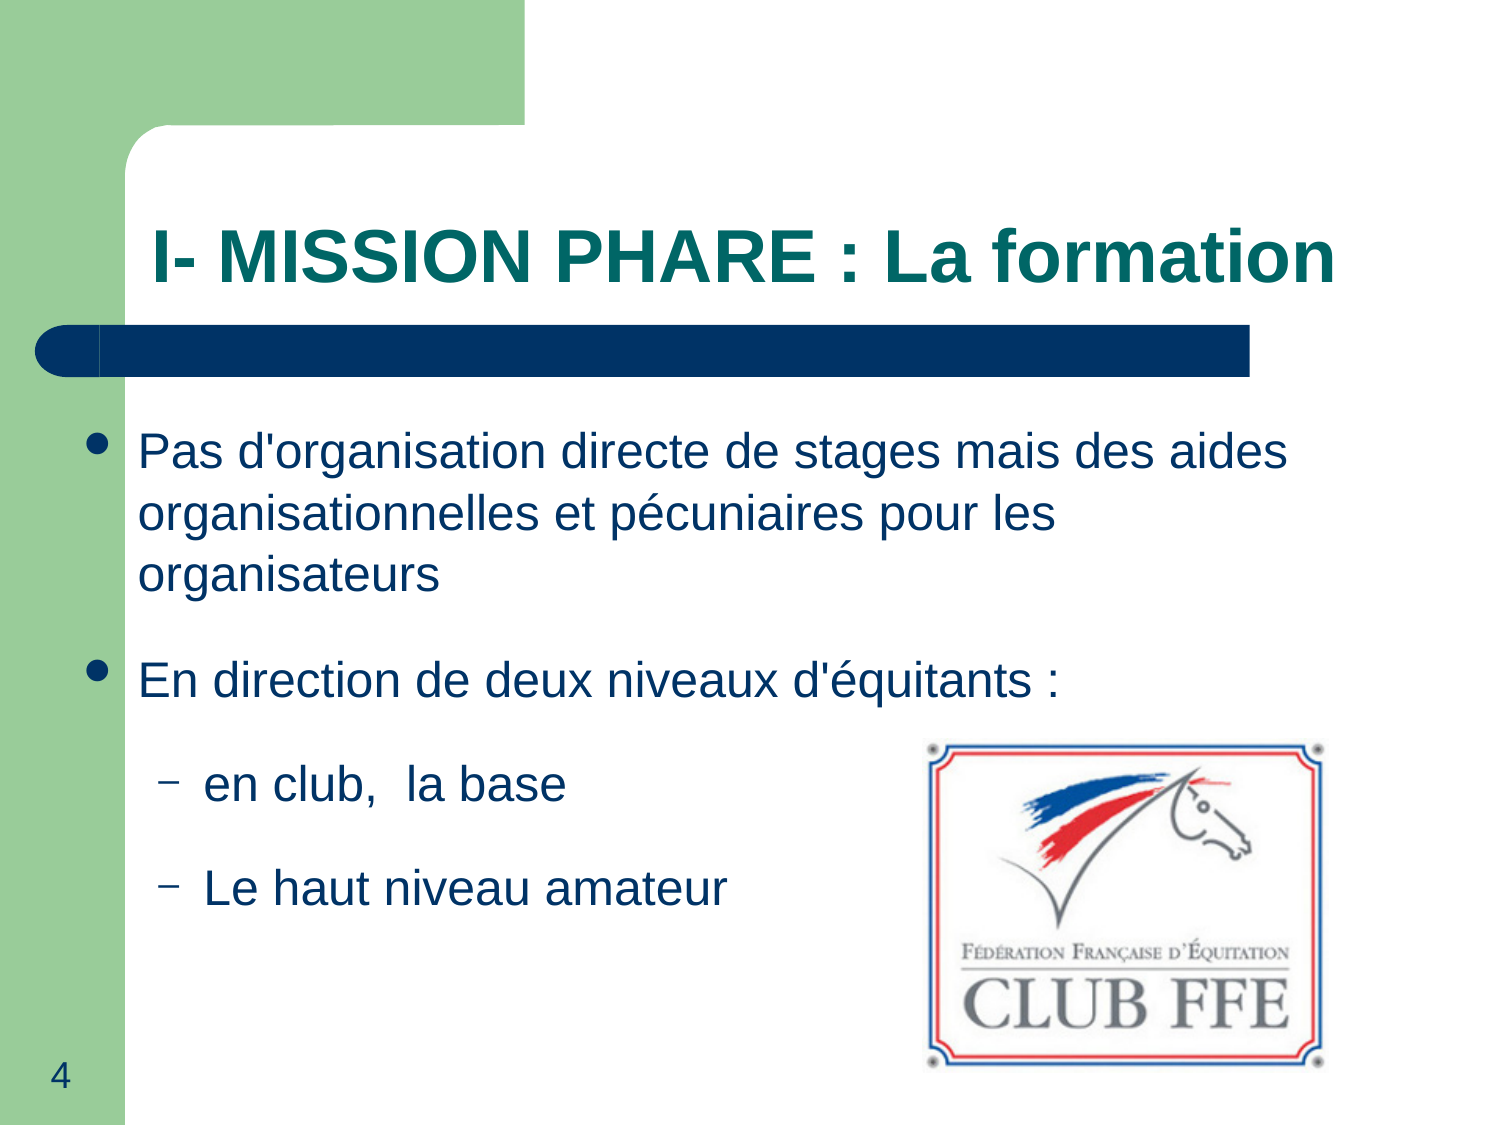

# I- MISSION PHARE : La formation
Pas d'organisation directe de stages mais des aides organisationnelles et pécuniaires pour les organisateurs
En direction de deux niveaux d'équitants :
en club, la base
Le haut niveau amateur
4